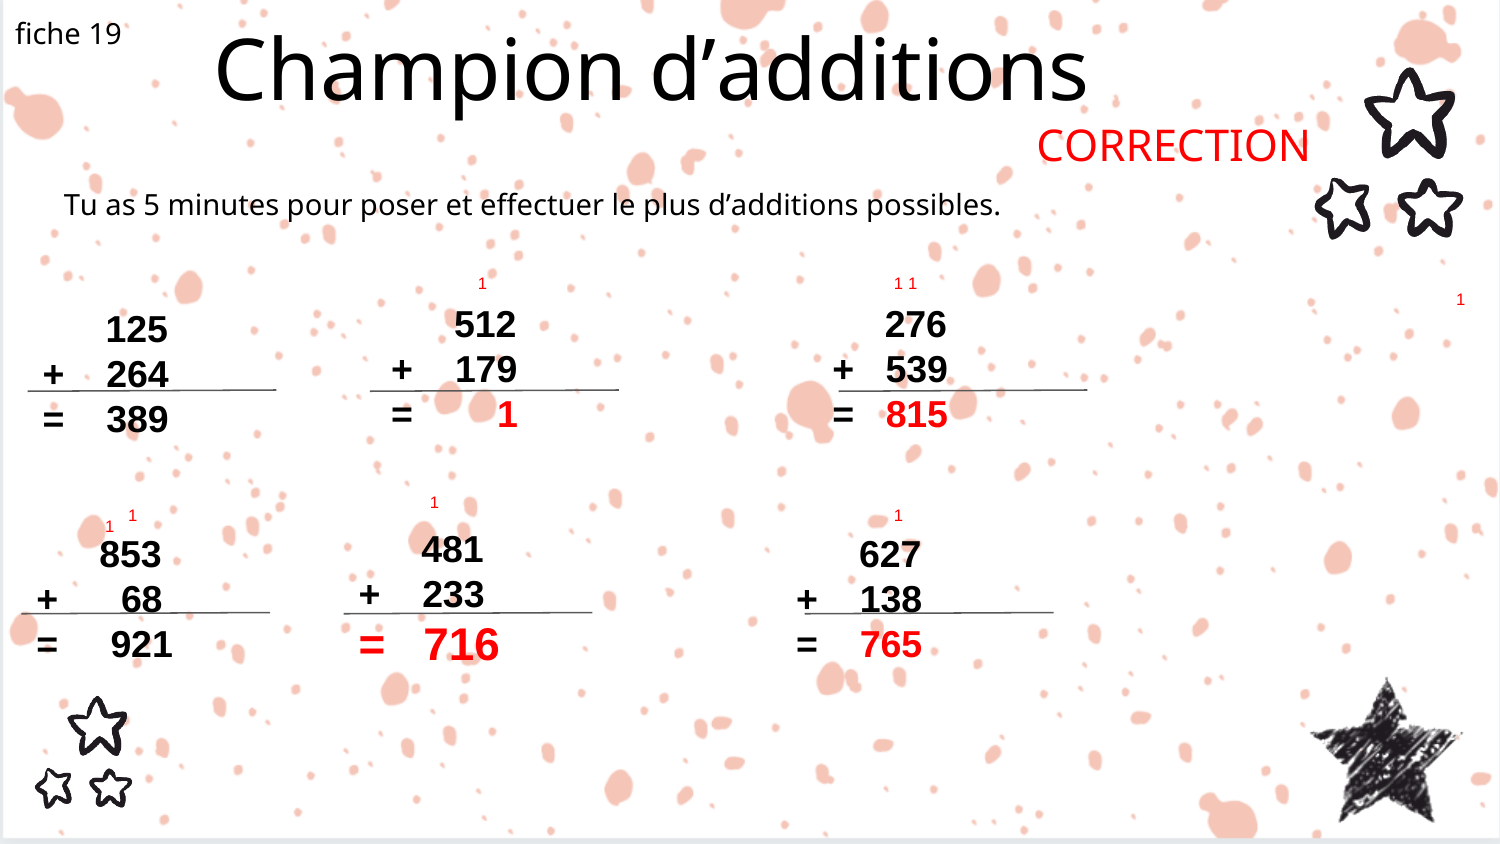

fiche 19
Champion d’additions
CORRECTION
Tu as 5 minutes pour poser et effectuer le plus d’additions possibles.
1
1
1
1
 512
+ 179
= 1
 276
+ 539
= 815
 125
+ 264
= 389
1
1
1
1
 481
+ 233
= 716
 853
+ 68
= 921
 627
+ 138
= 765